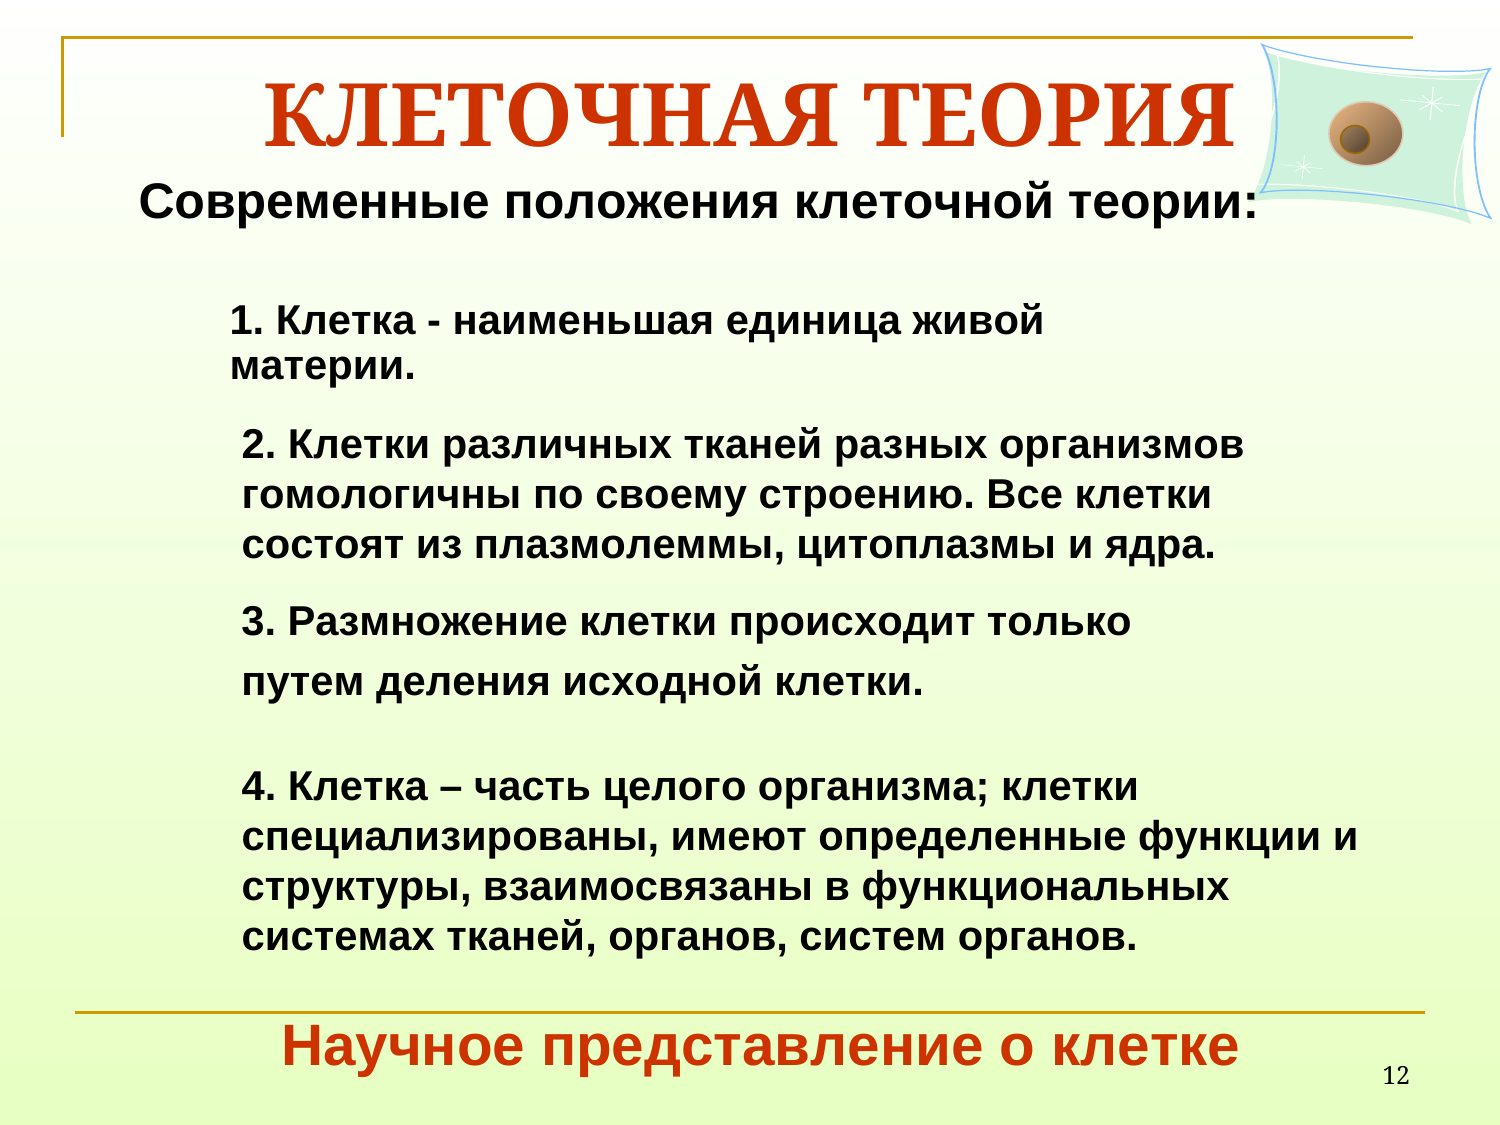

# КЛЕТОЧНАЯ ТЕОРИЯ
Современные положения клеточной теории:
1. Клетка - наименьшая единица живой материи.
2. Клетки различных тканей разных организмов гомологичны по своему строению. Все клетки состоят из плазмолеммы, цитоплазмы и ядра.
3. Размножение клетки происходит только
путем деления исходной клетки.
4. Клетка – часть целого организма; клетки специализированы, имеют определенные функции и структуры, взаимосвязаны в функциональных системах тканей, органов, систем органов.
Научное представление о клетке
12